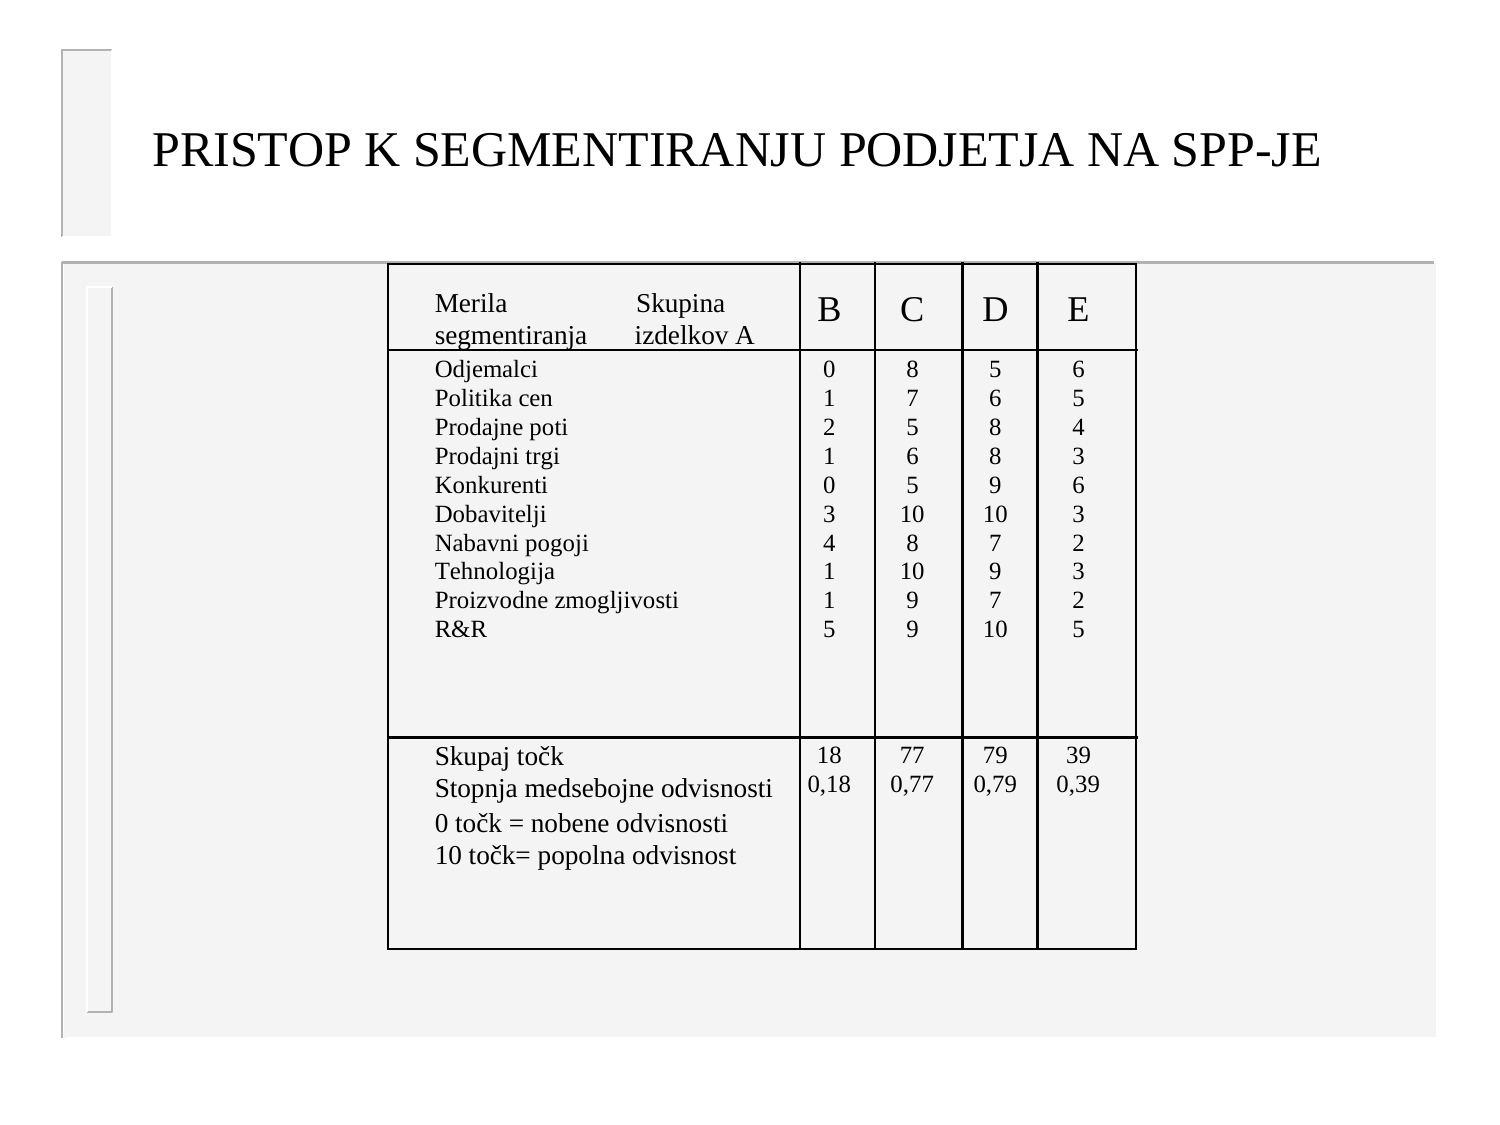

# PRISTOP K SEGMENTIRANJU PODJETJA NA SPP-JE